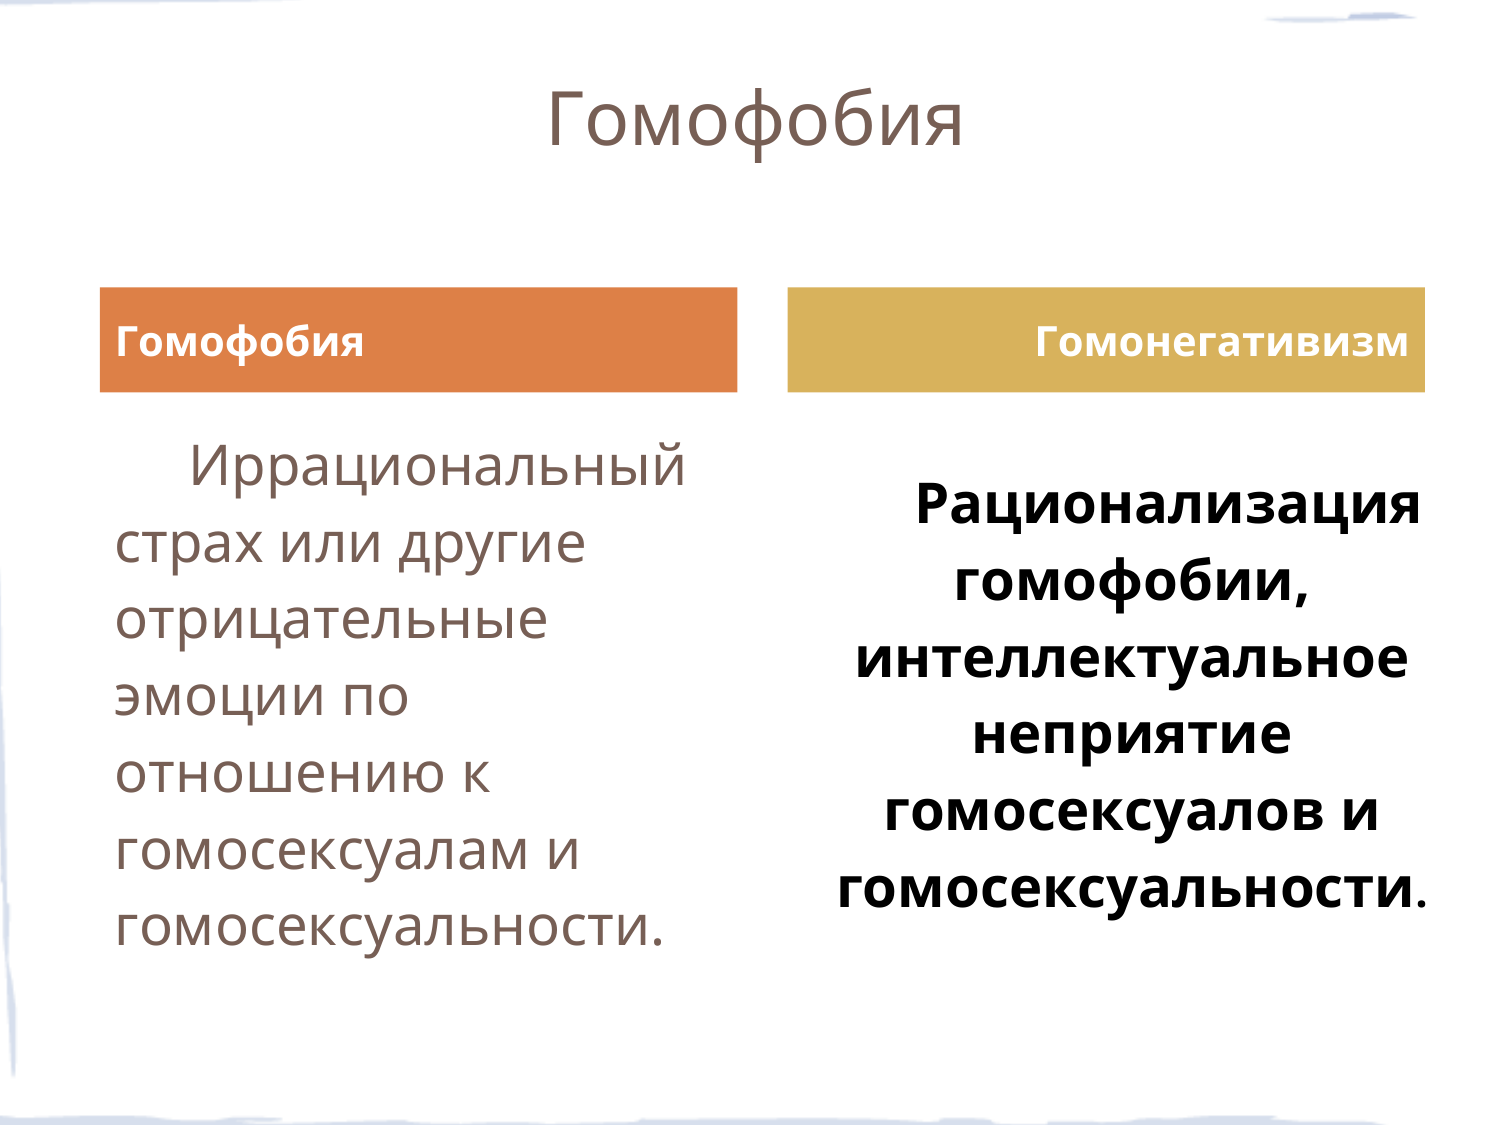

# Гомофобия
Гомофобия
Гомонегативизм
 	Иррациональный страх или другие отрицательные эмоции по отношению к гомосексуалам и гомосексуальности.
	Рационализация гомофобии, интеллектуальное неприятие гомосексуалов и гомосексуальности.